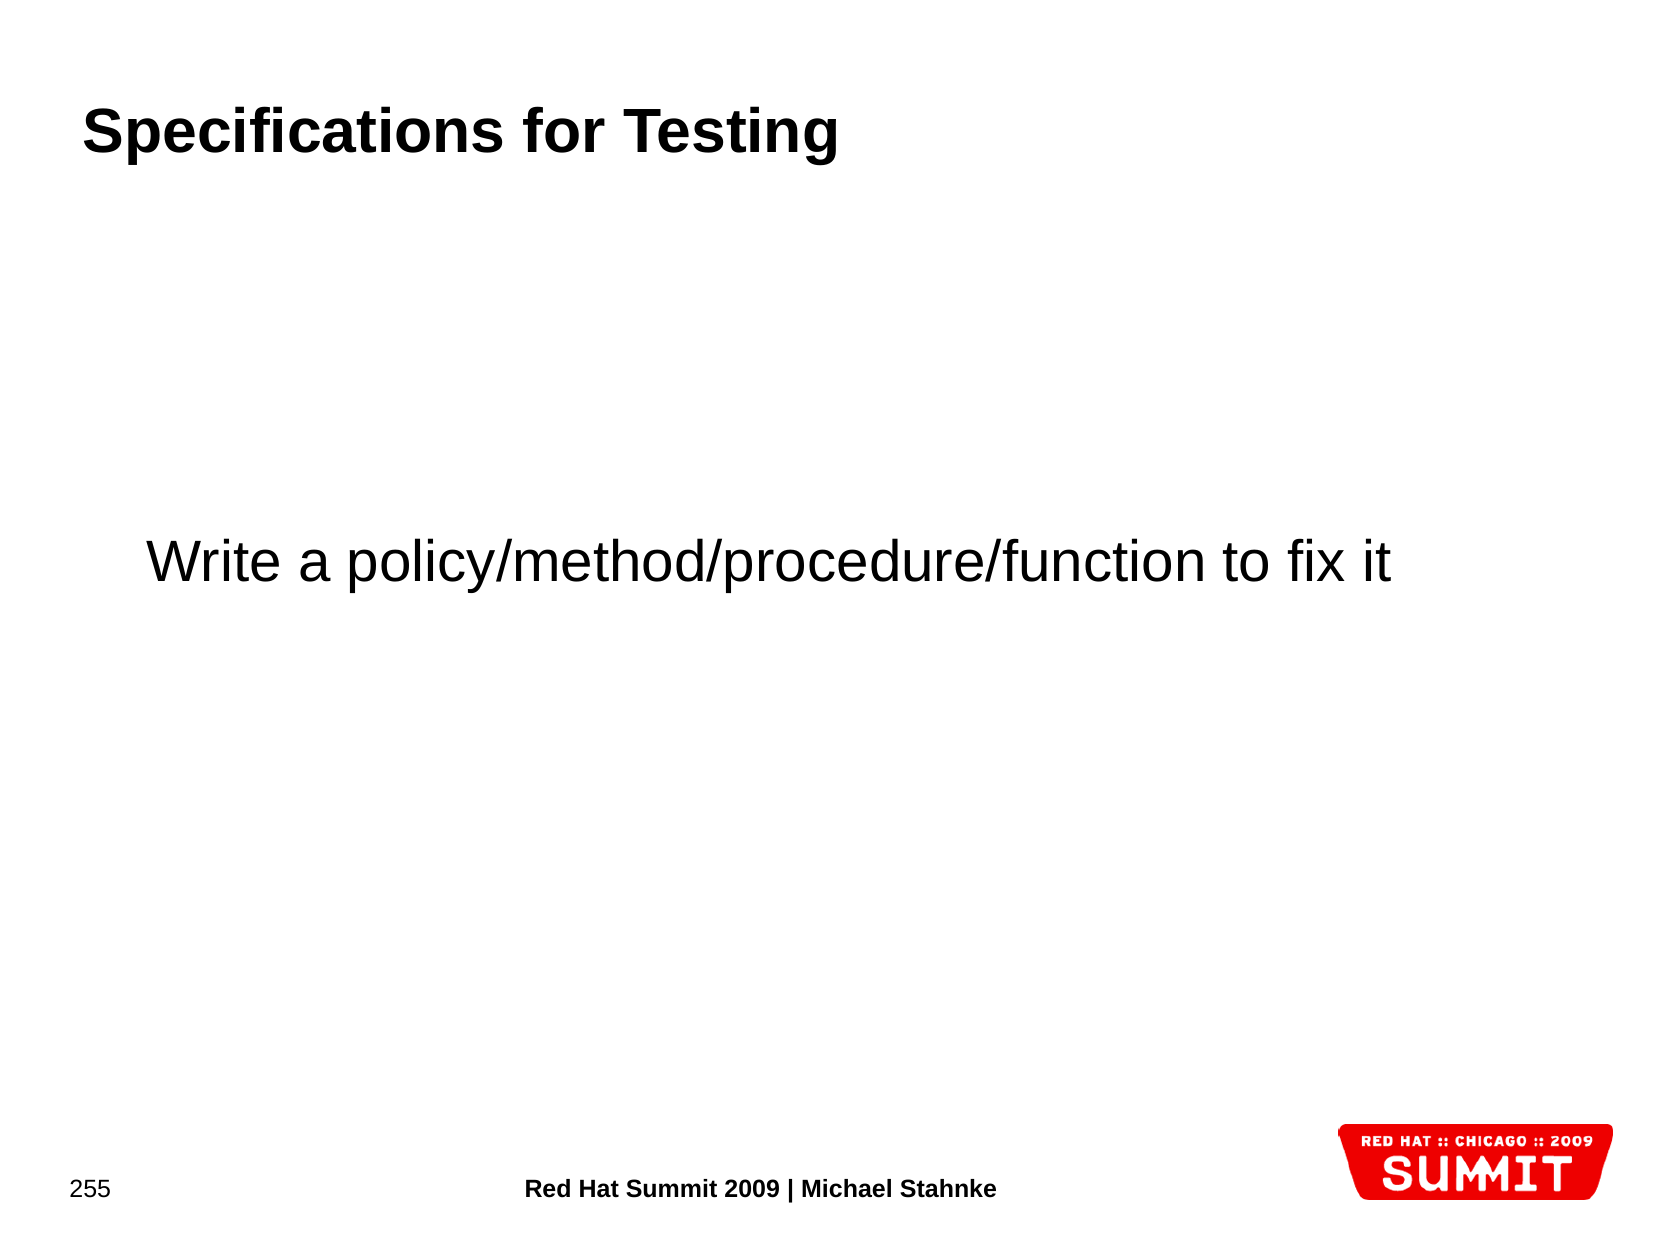

# Specifications for Testing
Write a policy/method/procedure/function to fix it